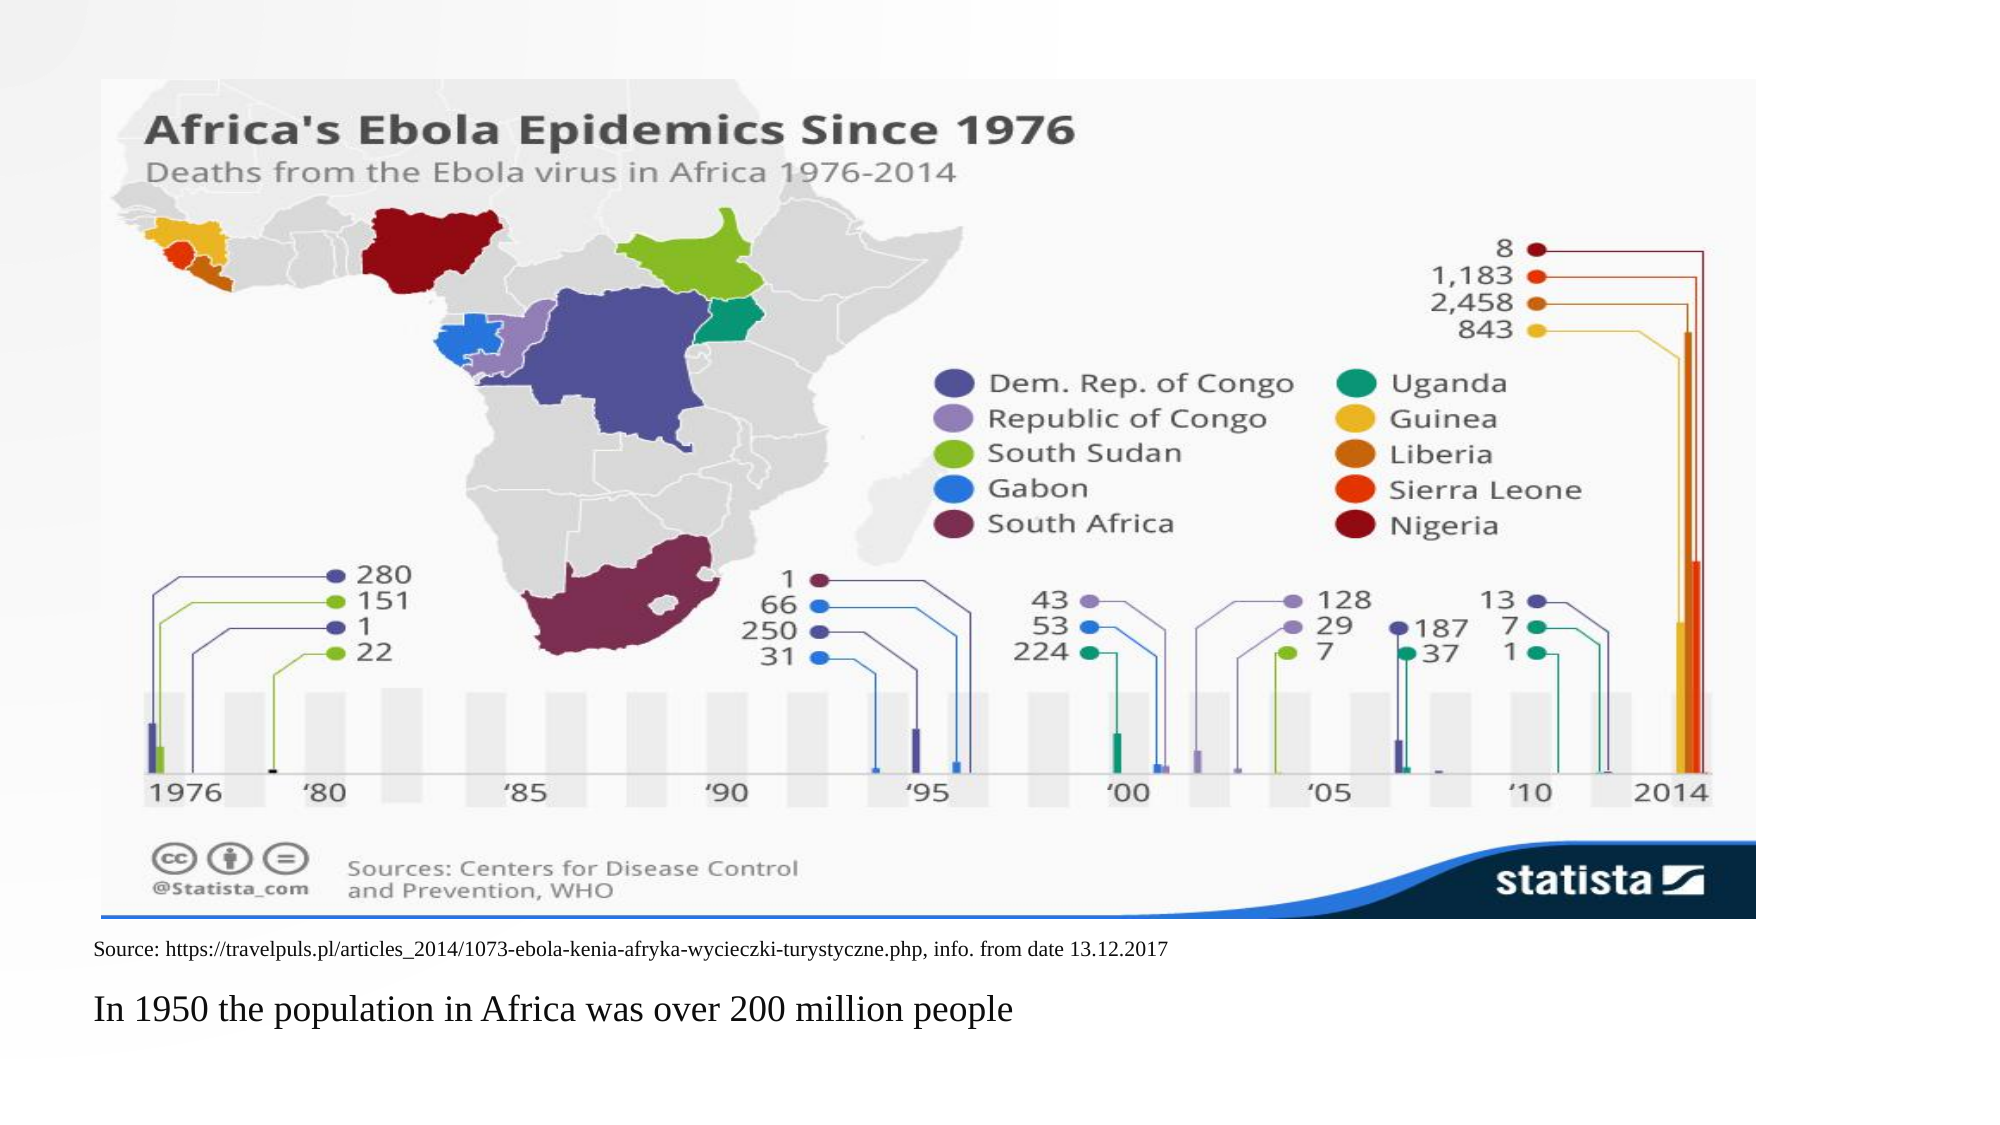

# Figure 1. Number of fatal cases of Ebola virus in Africa in 1976-2014
Source: https://travelpuls.pl/articles_2014/1073-ebola-kenia-afryka-wycieczki-turystyczne.php, info. from date 13.12.2017
In 1950 the population in Africa was over 200 million people